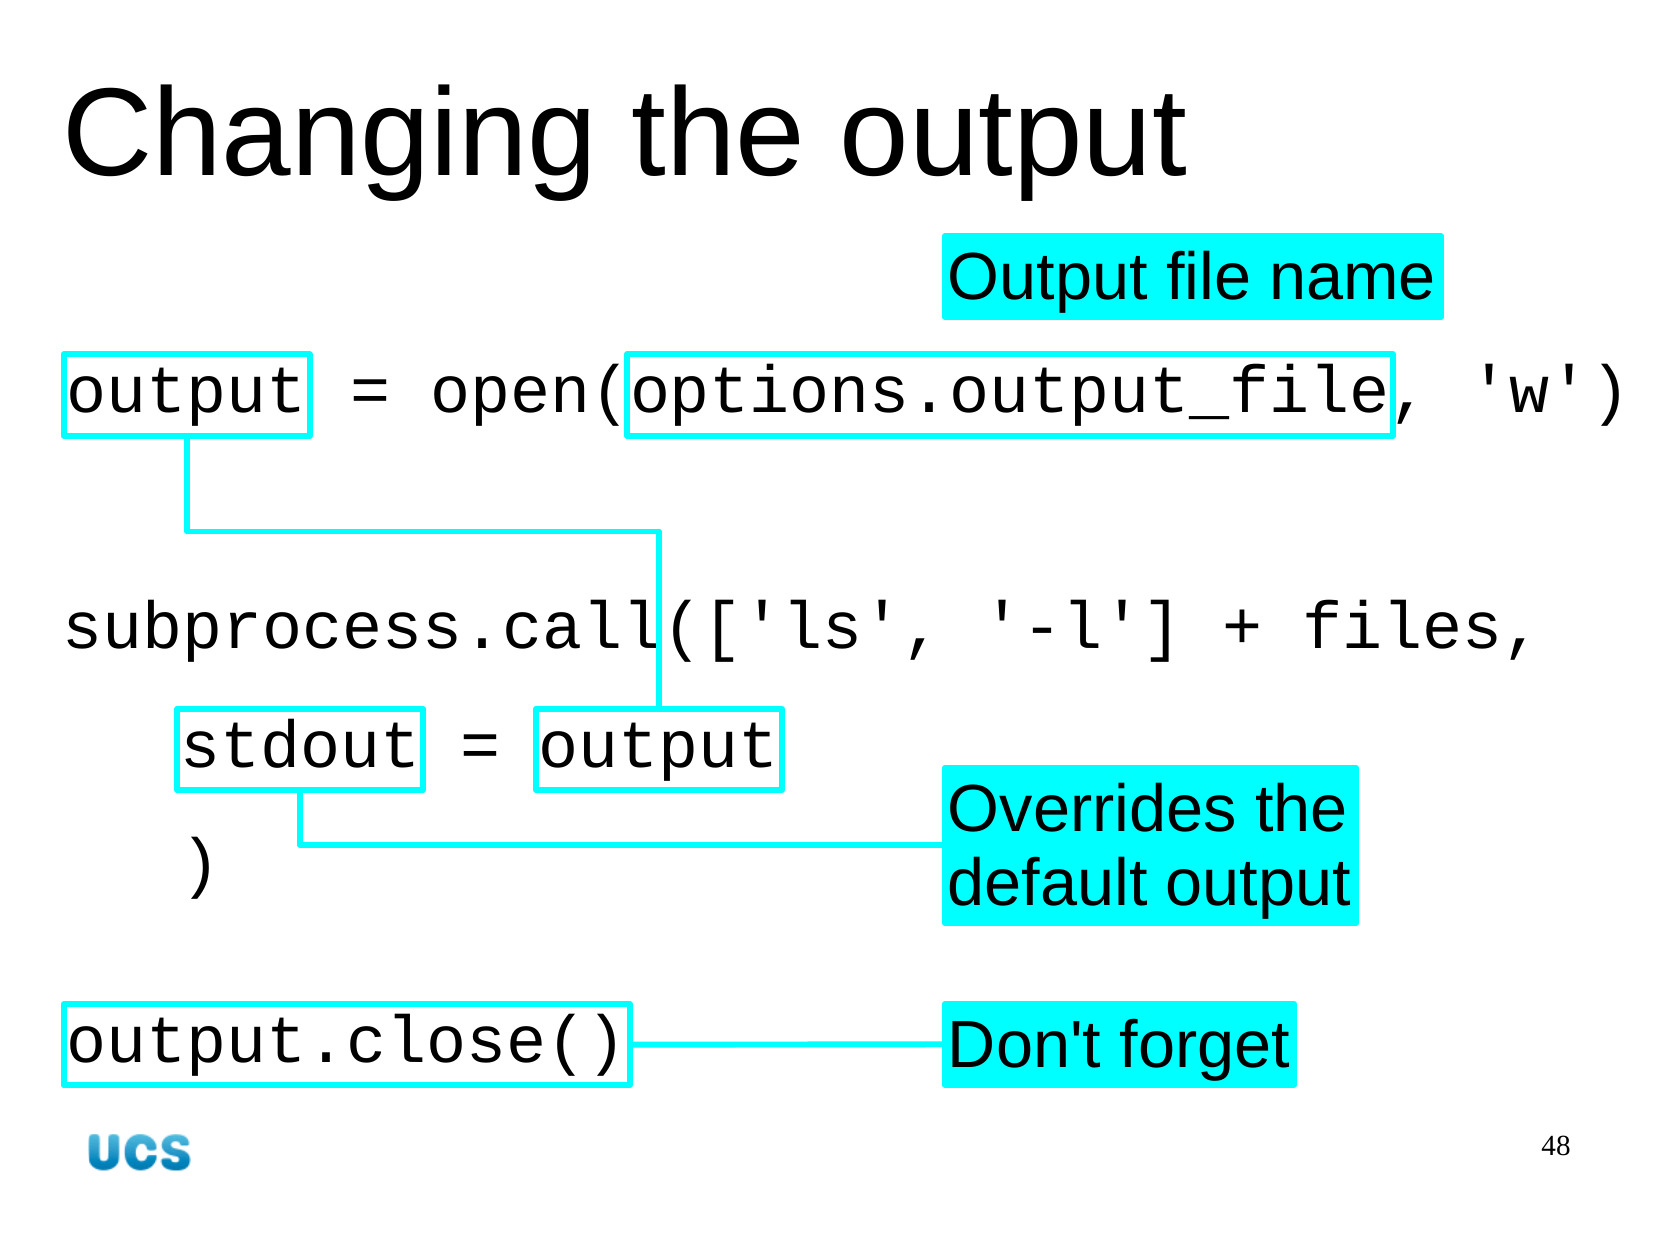

Changing the output
Output file name
output
= open(
options.output_file
, 'w')
subprocess.call(['ls', '-l'] + files,
stdout
=
output
Overrides the
default output
)
output.close()
Don't forget
48